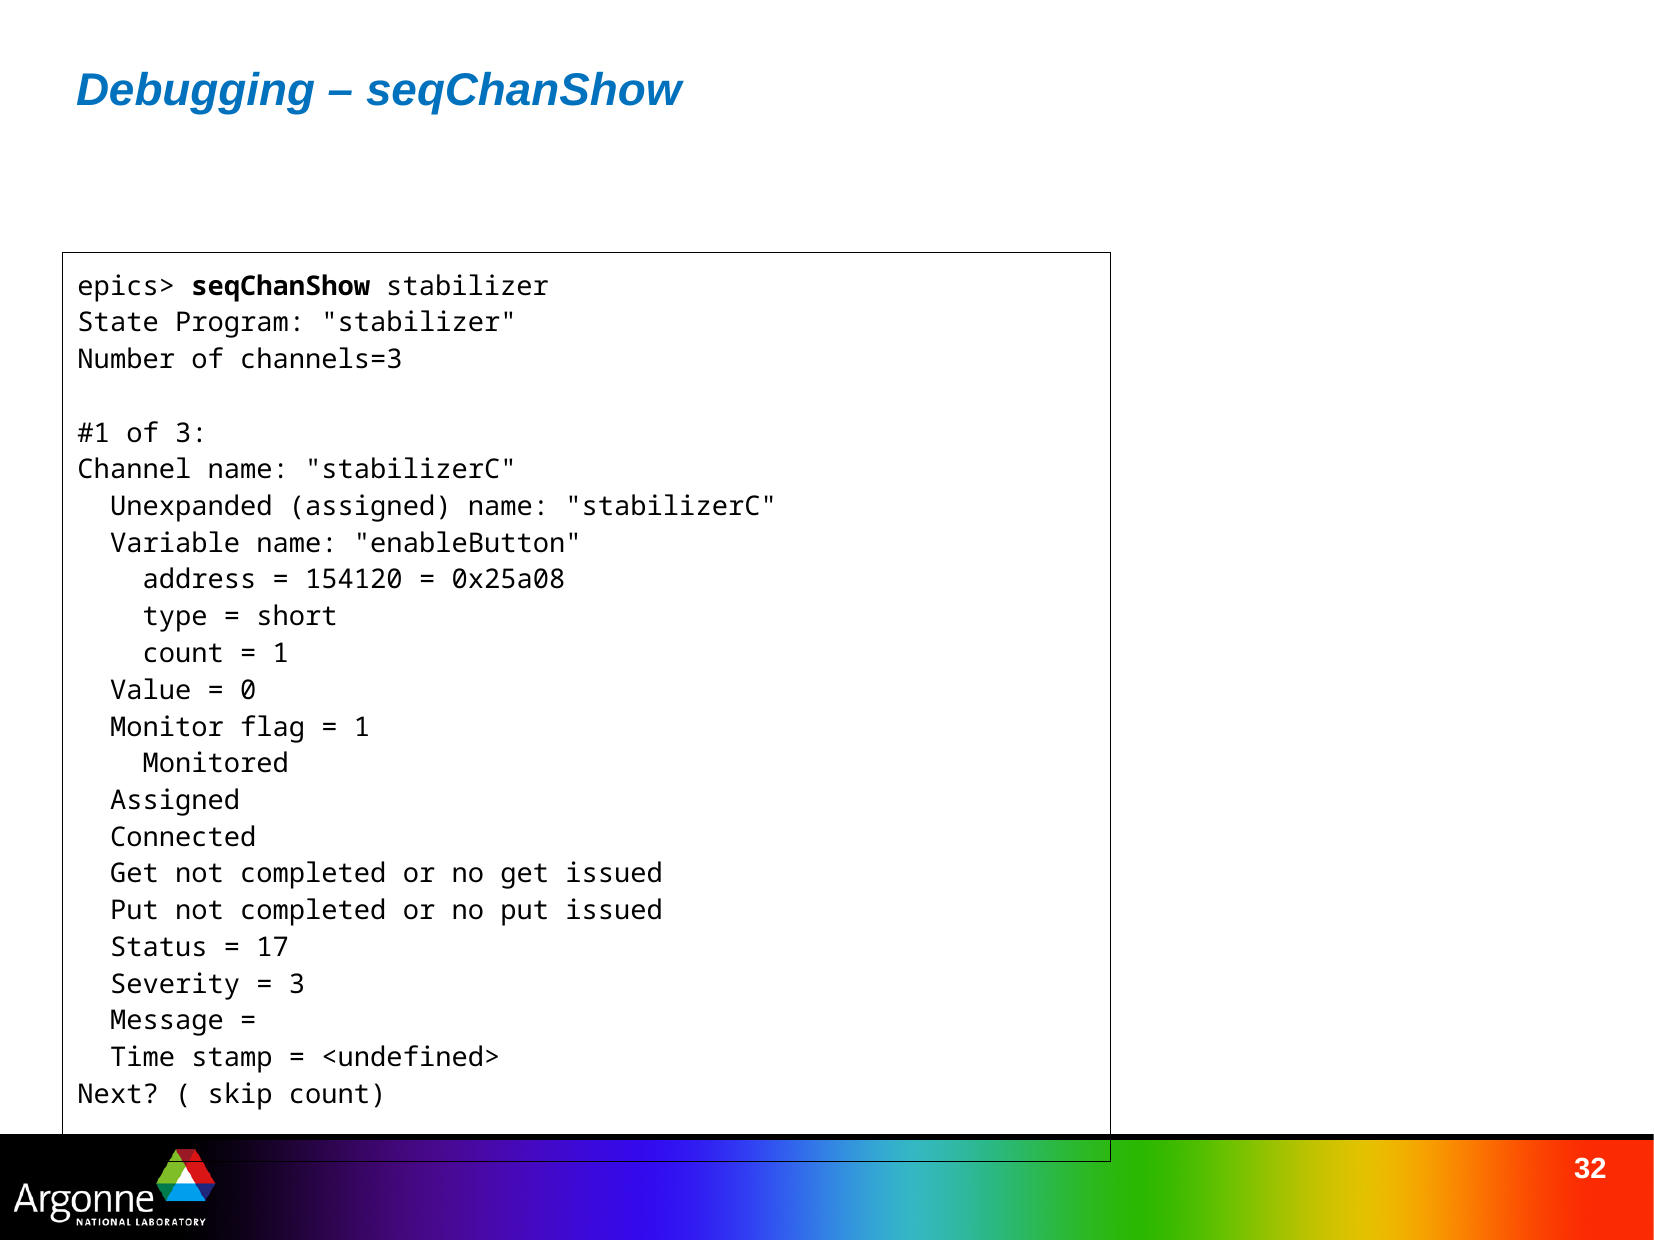

# Debugging – seqChanShow
epics> seqChanShow stabilizer
State Program: "stabilizer"
Number of channels=3
#1 of 3:
Channel name: "stabilizerC"
 Unexpanded (assigned) name: "stabilizerC"
 Variable name: "enableButton"
 address = 154120 = 0x25a08
 type = short
 count = 1
 Value = 0
 Monitor flag = 1
 Monitored
 Assigned
 Connected
 Get not completed or no get issued
 Put not completed or no put issued
 Status = 17
 Severity = 3
 Message =
 Time stamp = <undefined>
Next? ( skip count)
32